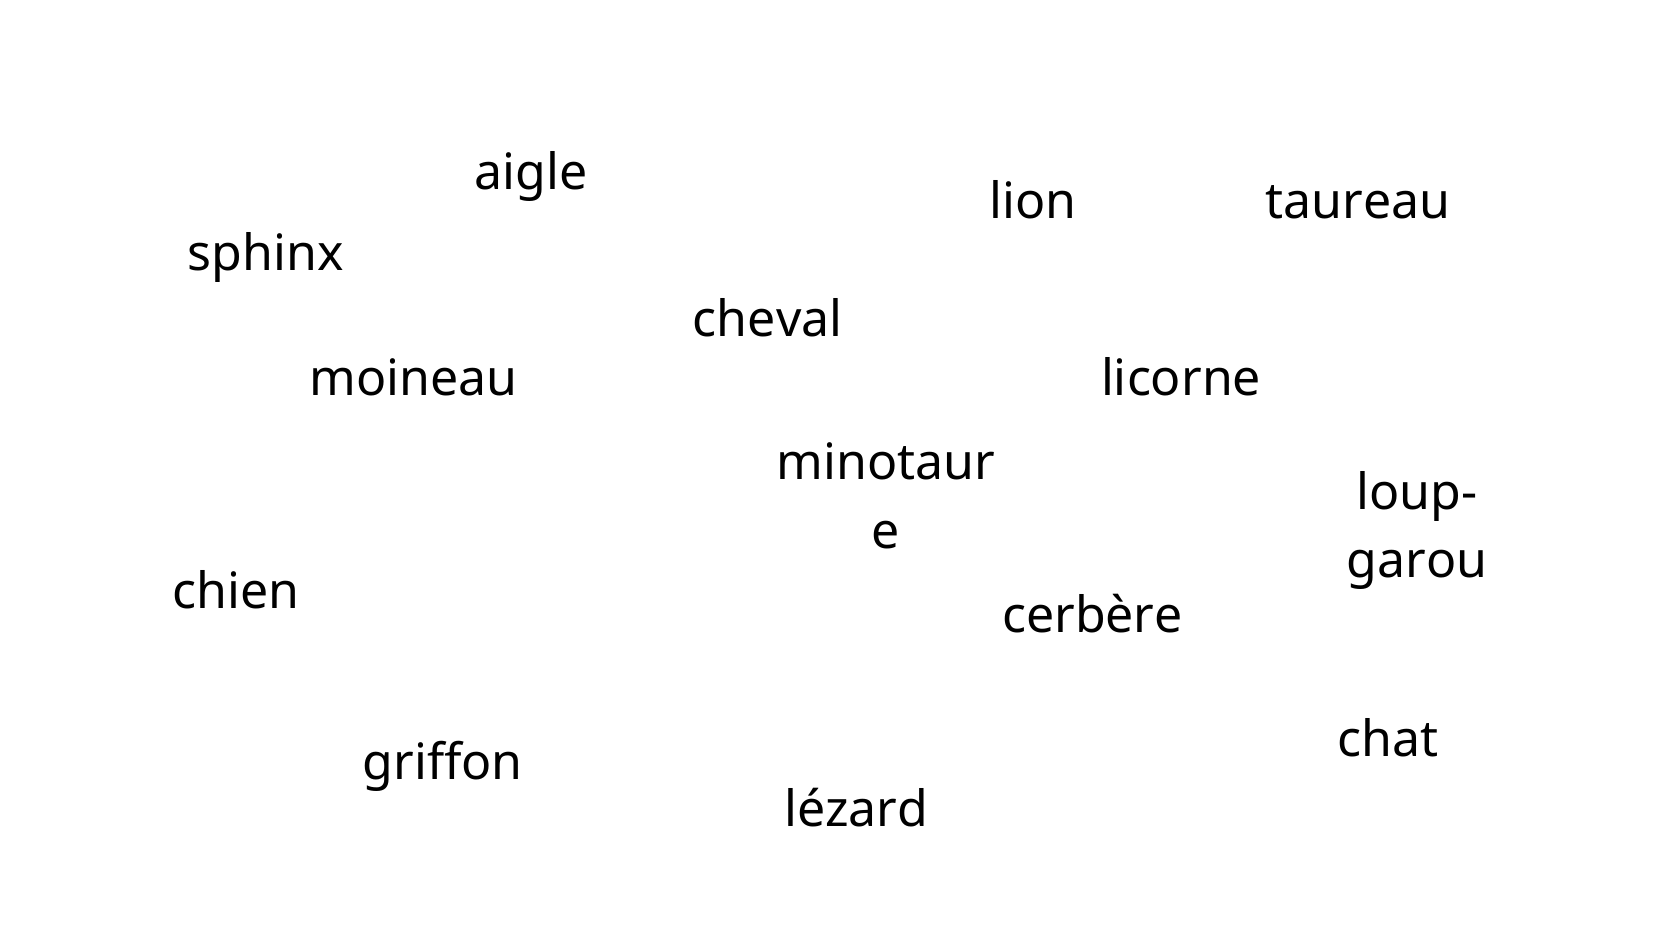

aigle
lion
taureau
sphinx
cheval
moineau
licorne
minotaure
loup-garou
chien
cerbère
chat
griffon
lézard